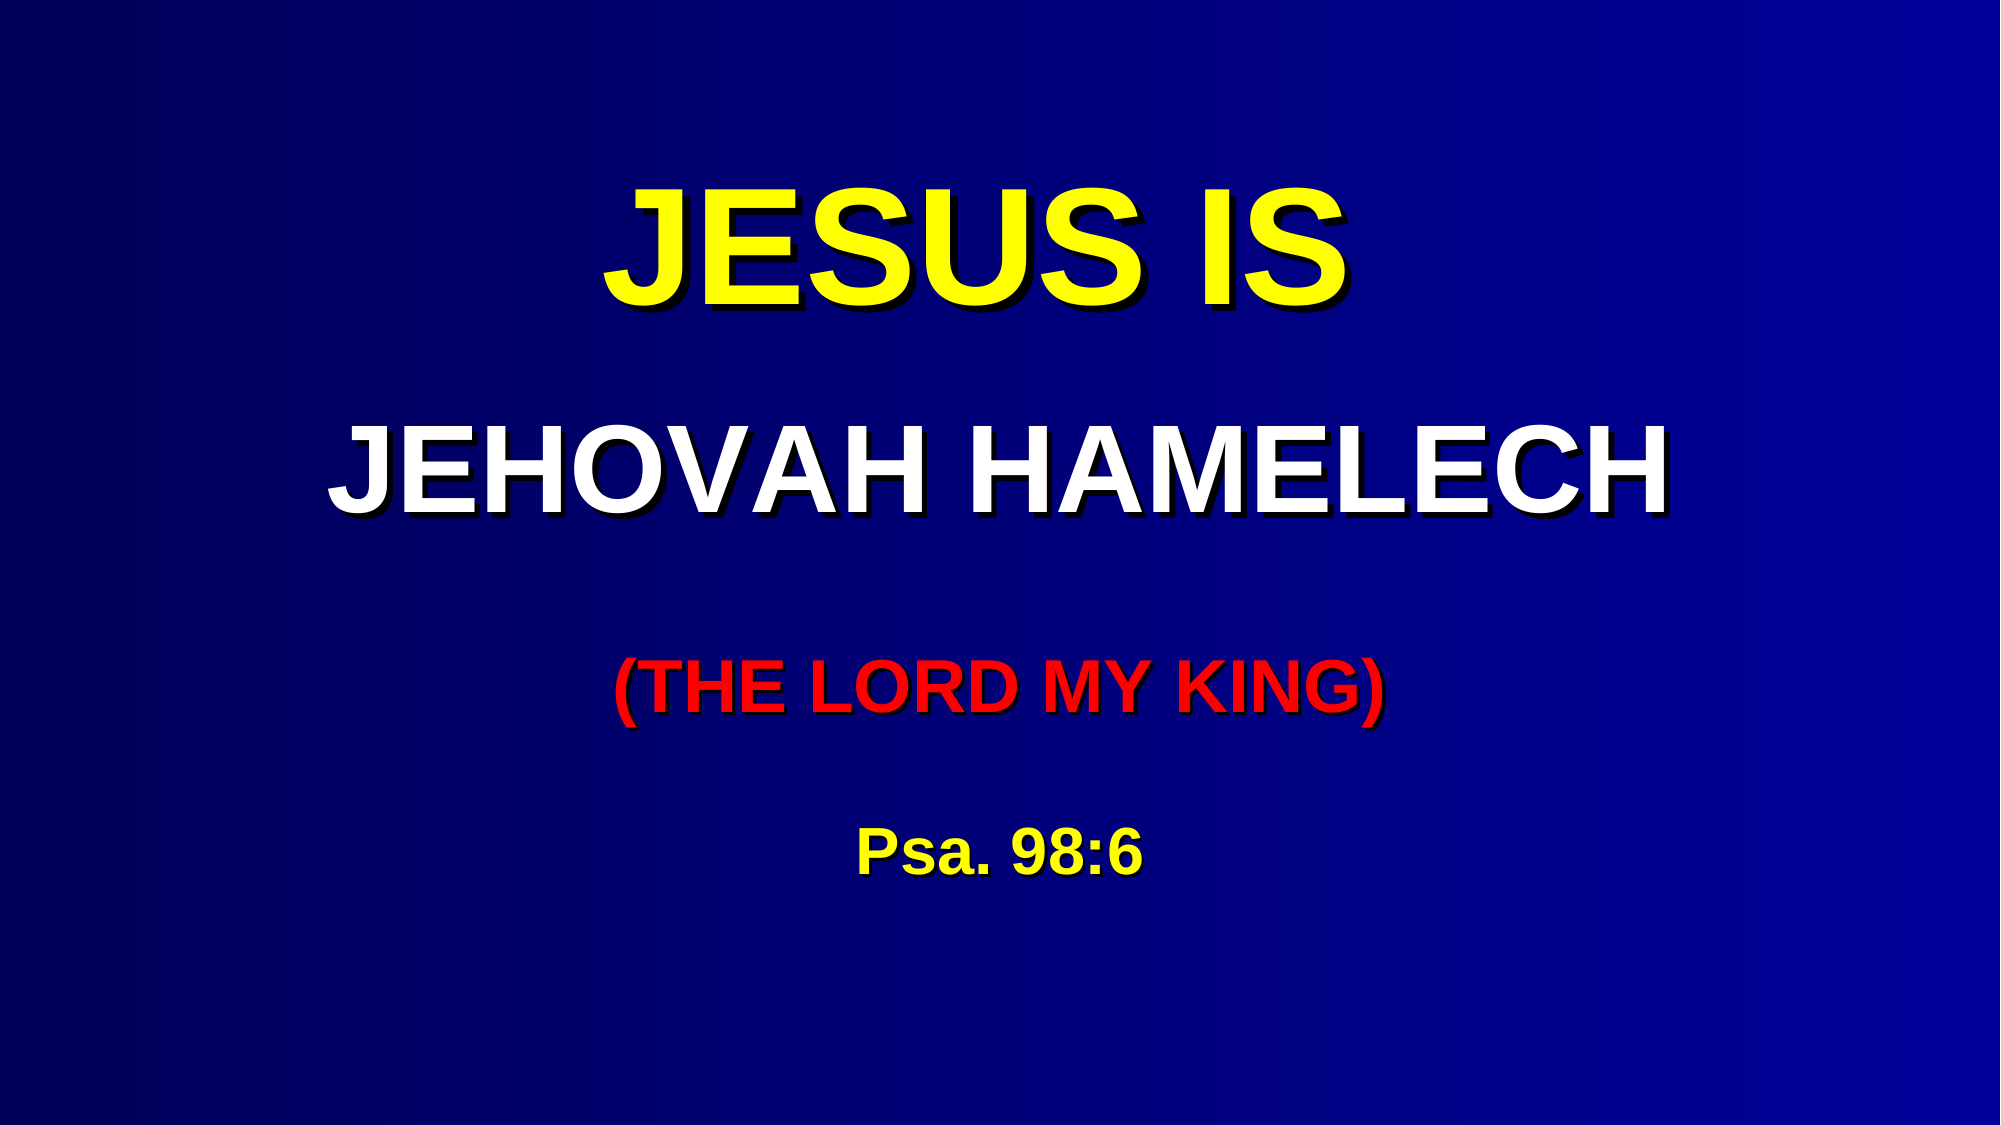

# JESUS IS JEHOVAH HAMELECH (THE LORD MY KING) Psa. 98:6